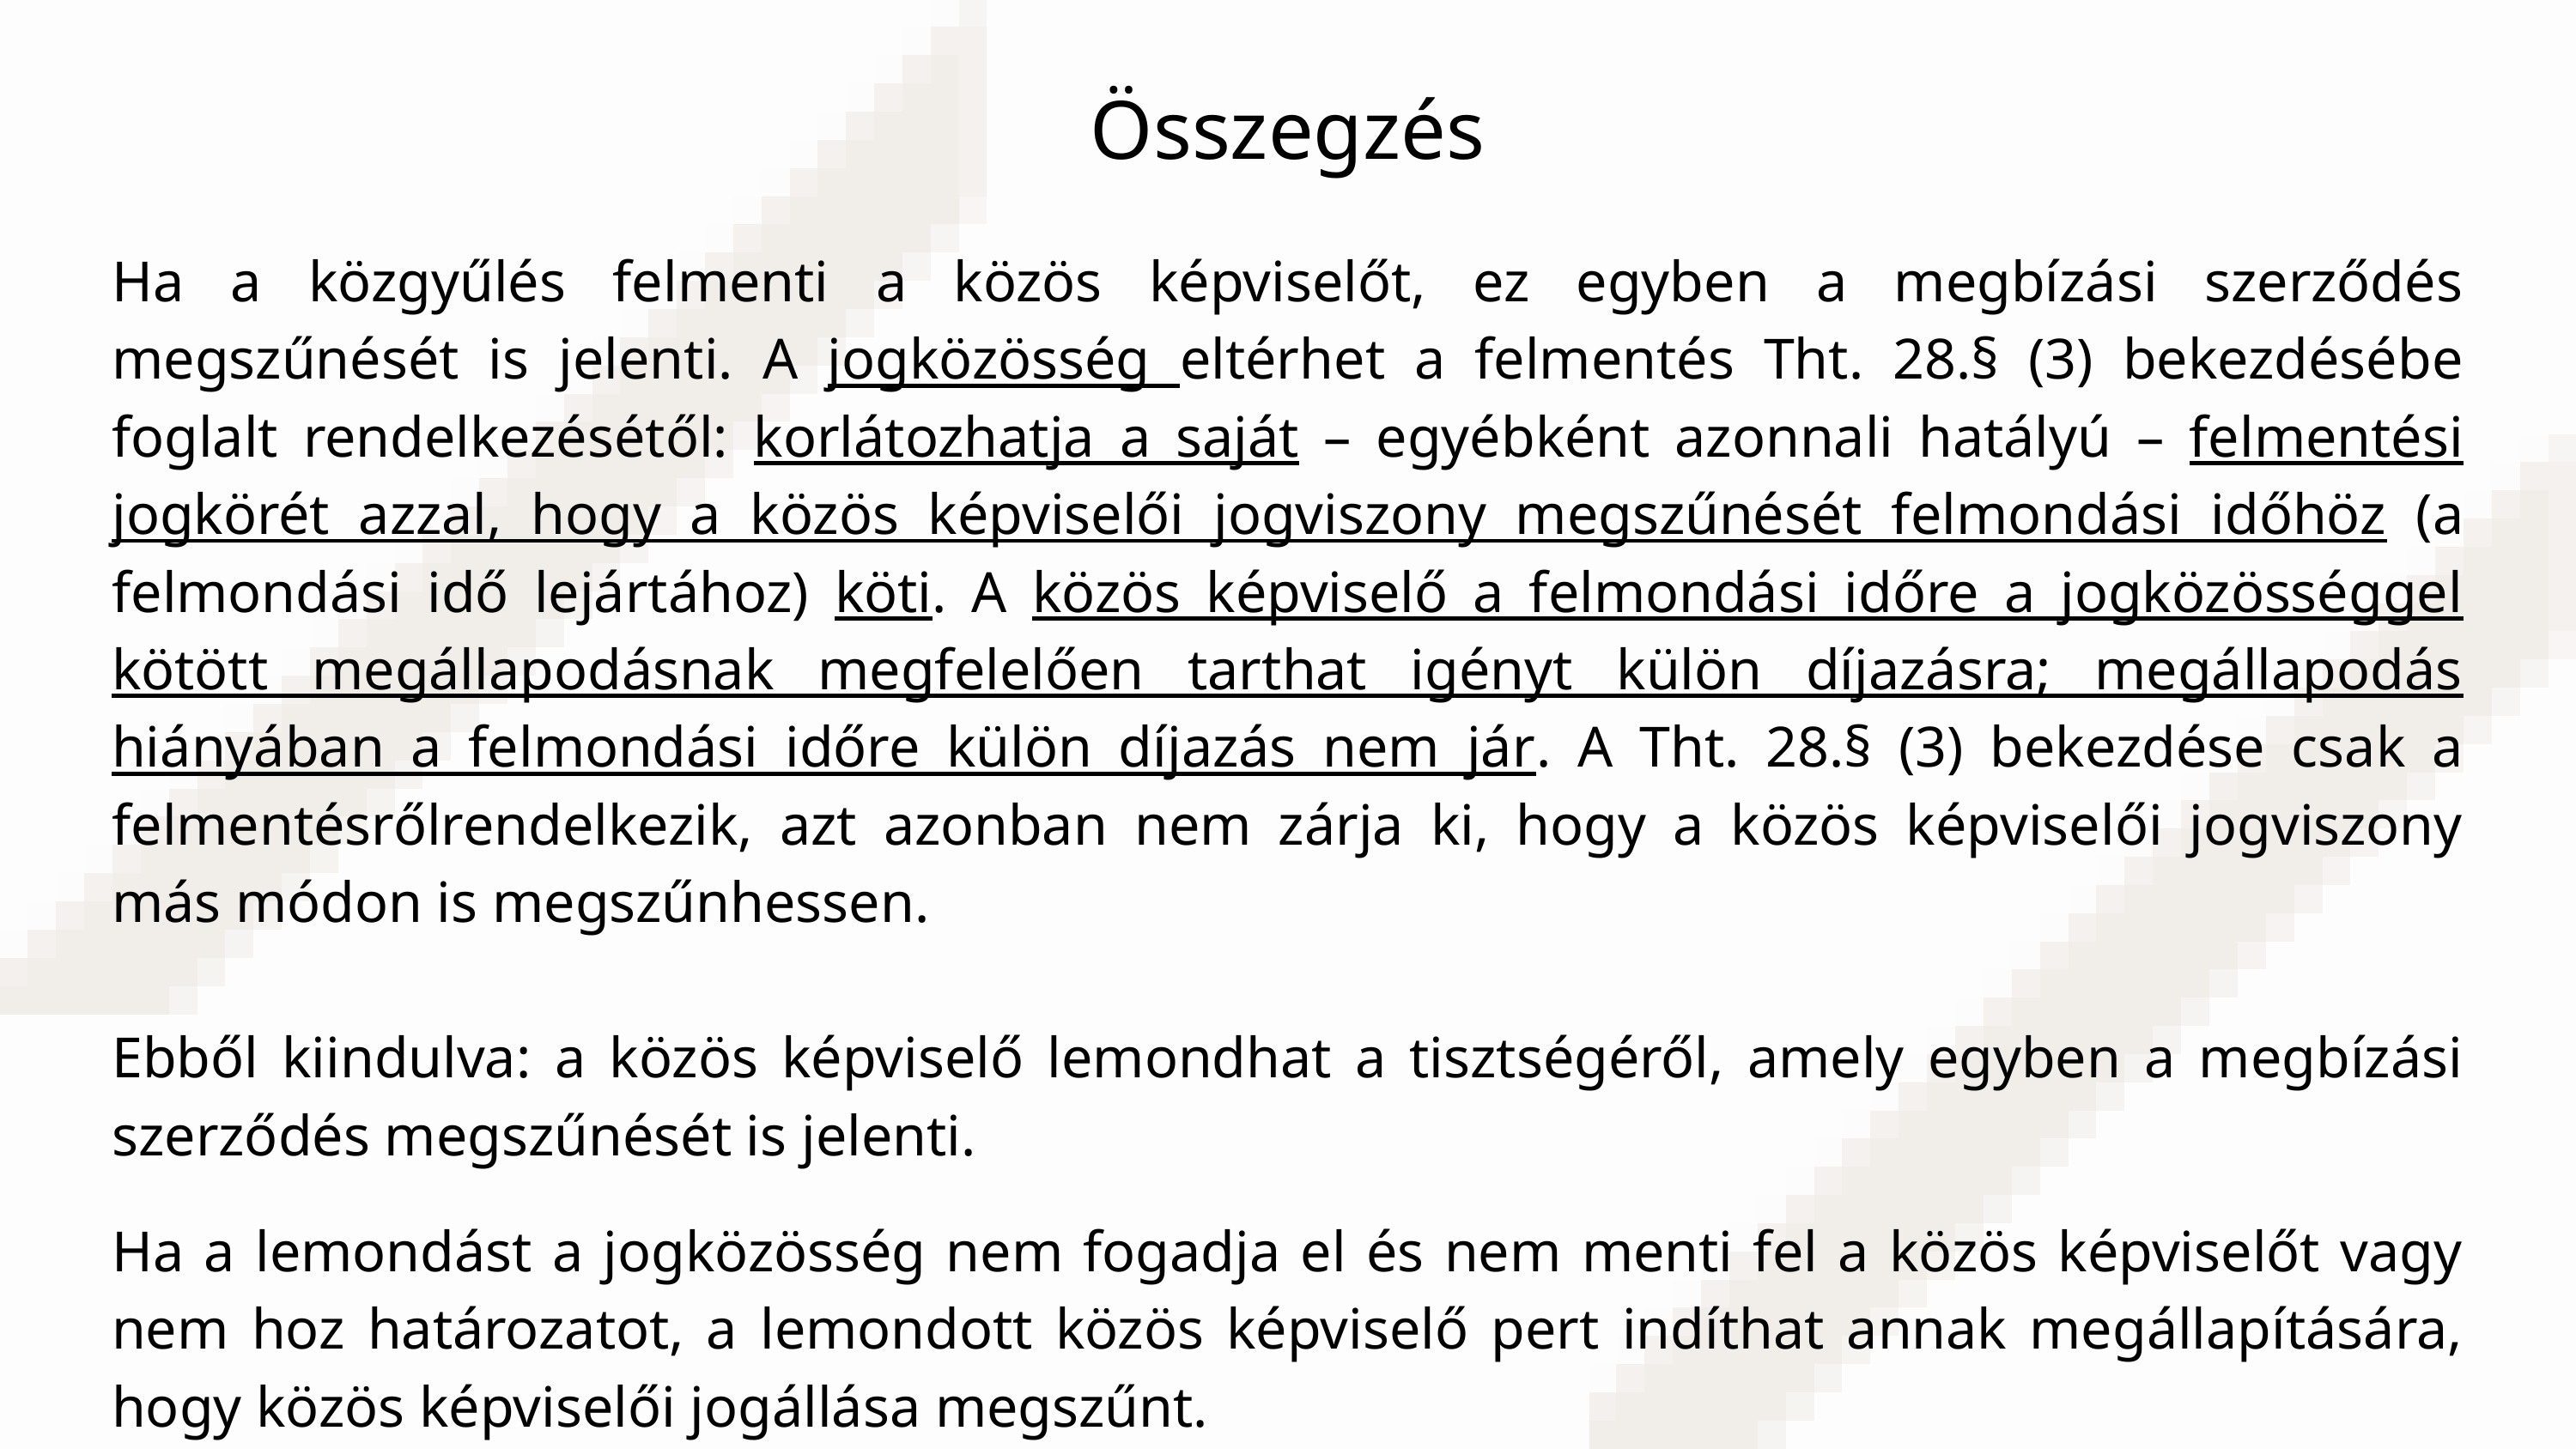

Összegzés
Ha a közgyűlés felmenti a közös képviselőt, ez egyben a megbízási szerződés megszűnését is jelenti. A jogközösség eltérhet a felmentés Tht. 28.§ (3) bekezdésébe foglalt rendelkezésétől: korlátozhatja a saját – egyébként azonnali hatályú – felmentési jogkörét azzal, hogy a közös képviselői jogviszony megszűnését felmondási időhöz (a felmondási idő lejártához) köti. A közös képviselő a felmondási időre a jogközösséggel kötött megállapodásnak megfelelően tarthat igényt külön díjazásra; megállapodás hiányában a felmondási időre külön díjazás nem jár. A Tht. 28.§ (3) bekezdése csak a felmentésrőlrendelkezik, azt azonban nem zárja ki, hogy a közös képviselői jogviszony más módon is megszűnhessen.
Ebből kiindulva: a közös képviselő lemondhat a tisztségéről, amely egyben a megbízási szerződés megszűnését is jelenti.
Ha a lemondást a jogközösség nem fogadja el és nem menti fel a közös képviselőt vagy nem hoz határozatot, a lemondott közös képviselő pert indíthat annak megállapítására, hogy közös képviselői jogállása megszűnt.